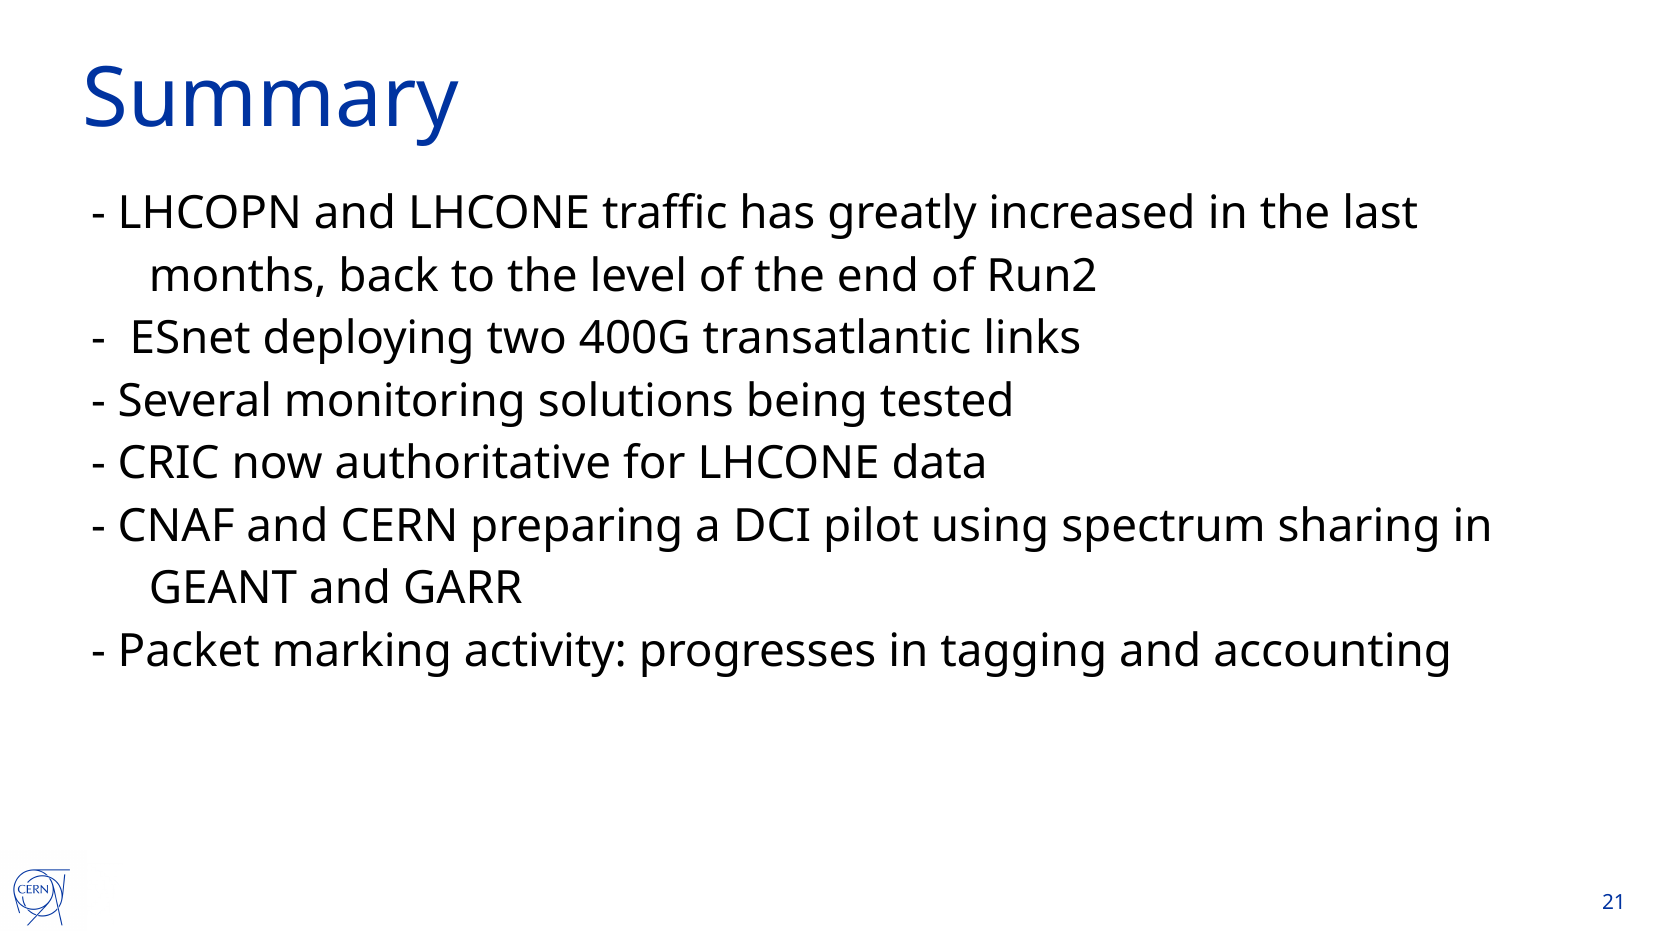

# Summary
- LHCOPN and LHCONE traffic has greatly increased in the last months, back to the level of the end of Run2
- ESnet deploying two 400G transatlantic links
- Several monitoring solutions being tested
- CRIC now authoritative for LHCONE data
- CNAF and CERN preparing a DCI pilot using spectrum sharing in GEANT and GARR
- Packet marking activity: progresses in tagging and accounting
21